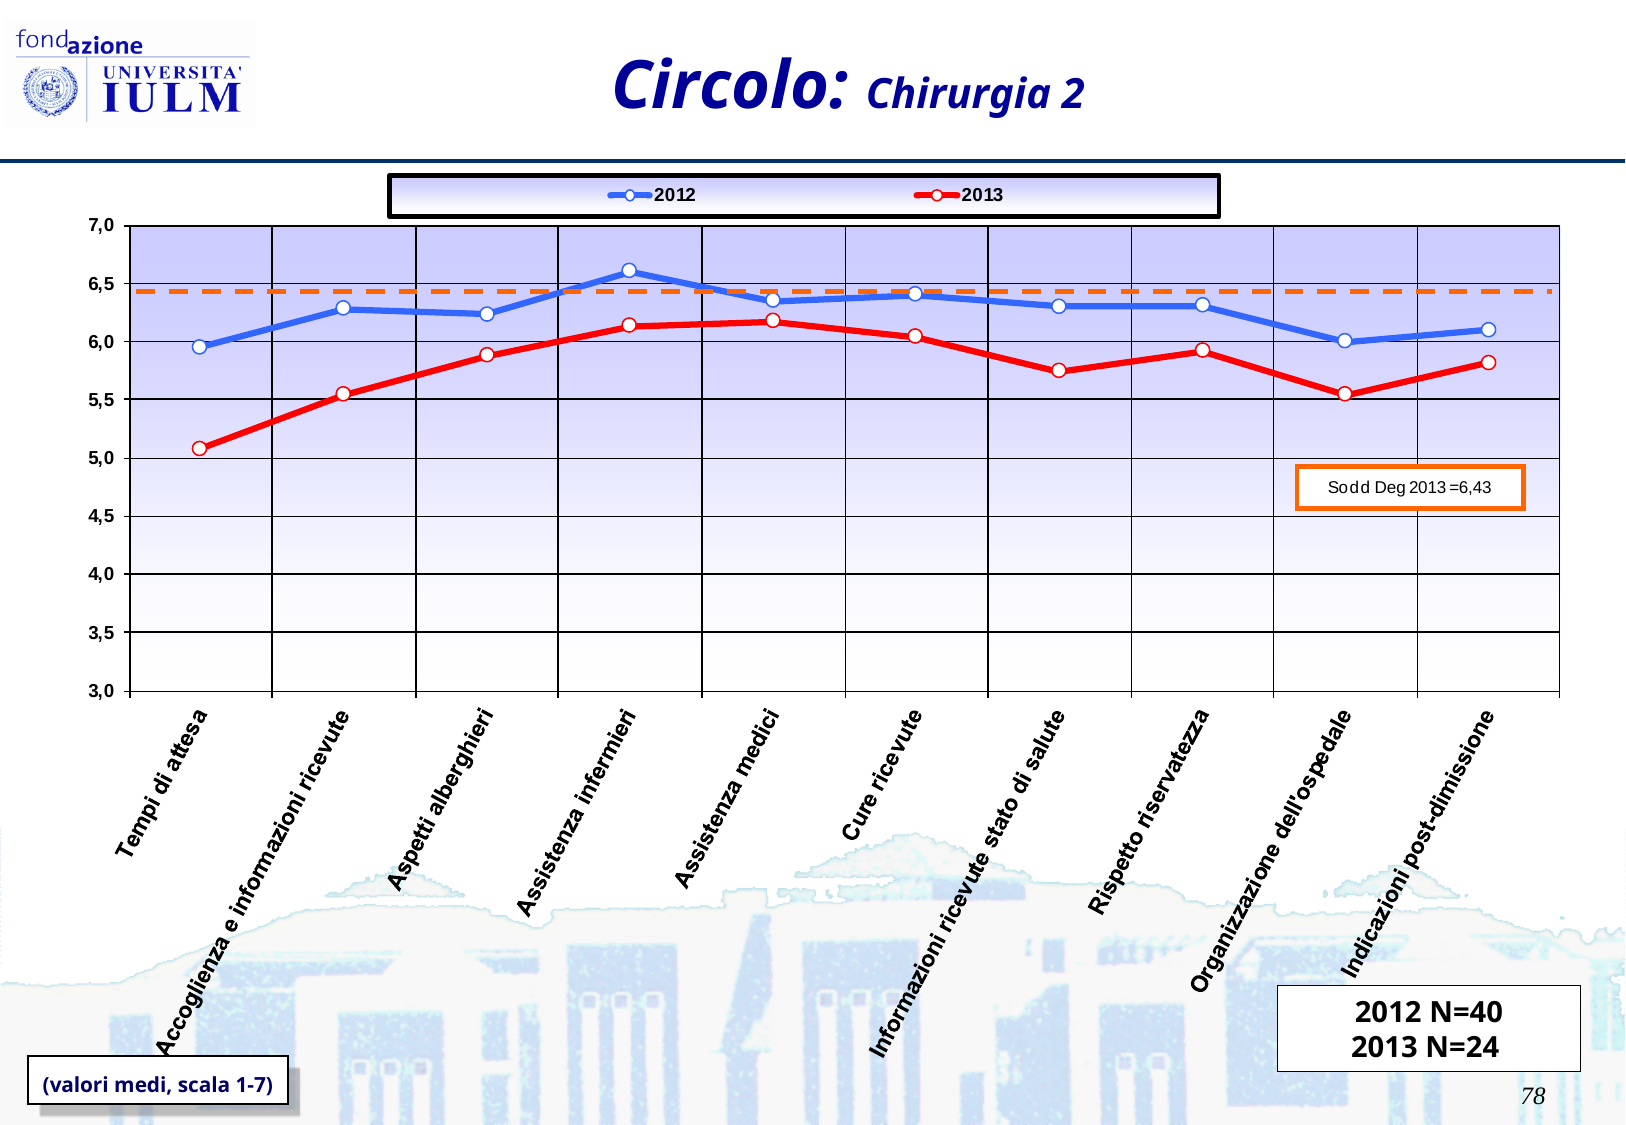

Circolo: Chirurgia 2
2012 N=40
2013 N=24
(valori medi, scala 1-7)